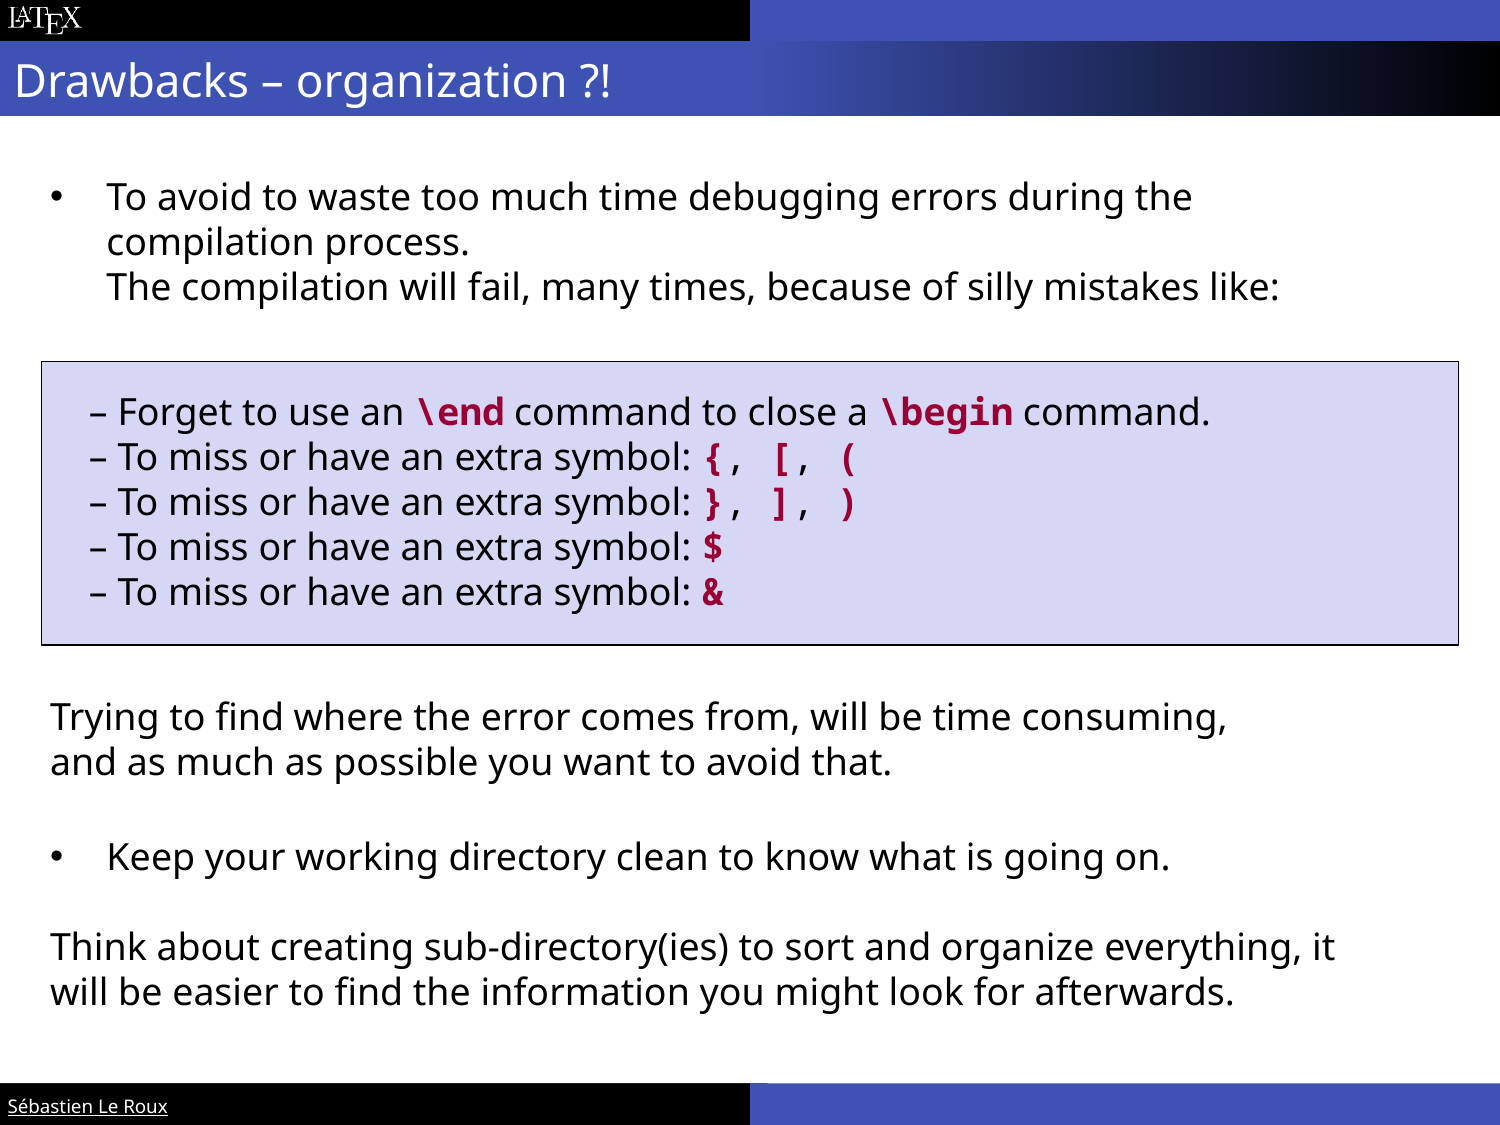

# Drawbacks – organization ?!
To avoid to waste too much time debugging errors during the compilation process.
The compilation will fail, many times, because of silly mistakes like:
 – Forget to use an \end command to close a \begin command.
 – To miss or have an extra symbol: {, [, (
 – To miss or have an extra symbol: }, ], )
 – To miss or have an extra symbol: $
 – To miss or have an extra symbol: &
Trying to find where the error comes from, will be time consuming,
and as much as possible you want to avoid that.
Keep your working directory clean to know what is going on.
Think about creating sub-directory(ies) to sort and organize everything, it will be easier to find the information you might look for afterwards.